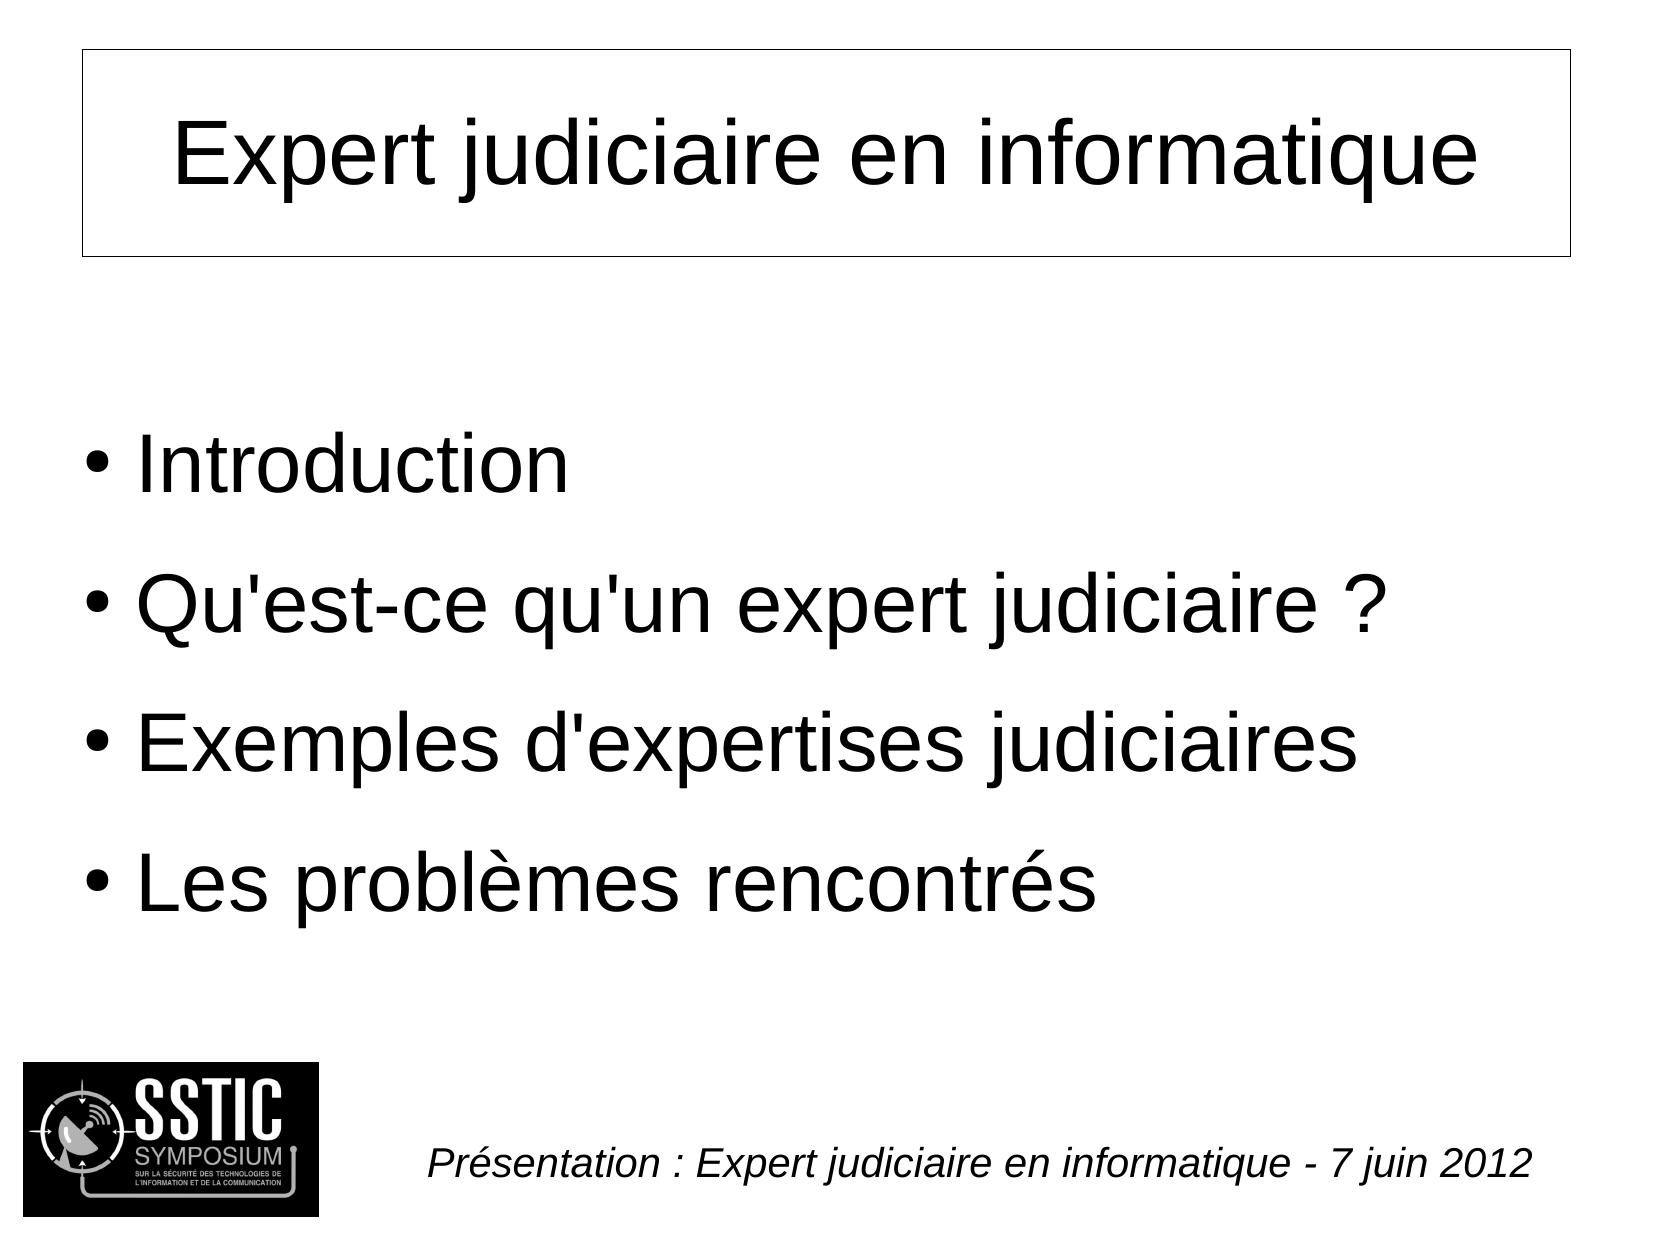

# Expert judiciaire en informatique
 Introduction
 Qu'est-ce qu'un expert judiciaire ?
 Exemples d'expertises judiciaires
 Les problèmes rencontrés
Présentation : Expert judiciaire en informatique - 7 juin 2012